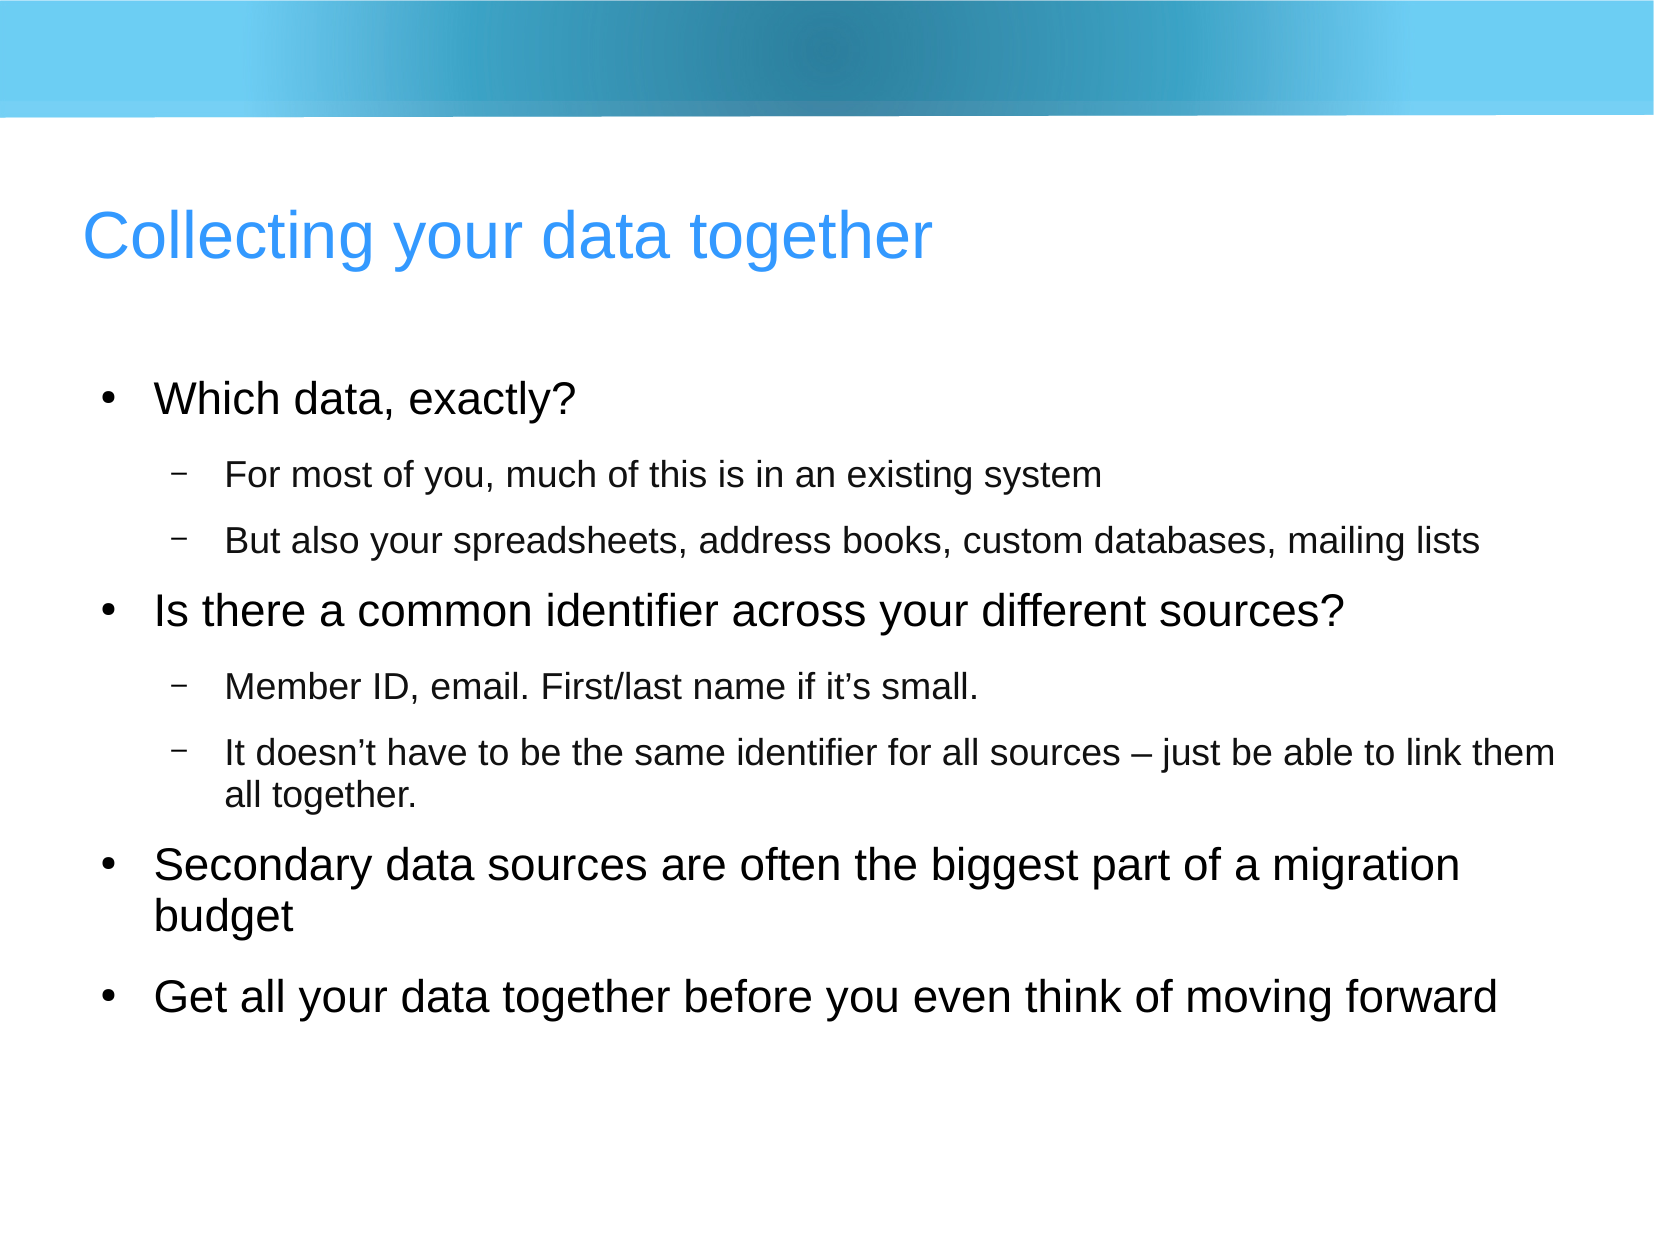

# Collecting your data together
Which data, exactly?
For most of you, much of this is in an existing system
But also your spreadsheets, address books, custom databases, mailing lists
Is there a common identifier across your different sources?
Member ID, email. First/last name if it’s small.
It doesn’t have to be the same identifier for all sources – just be able to link them all together.
Secondary data sources are often the biggest part of a migration budget
Get all your data together before you even think of moving forward